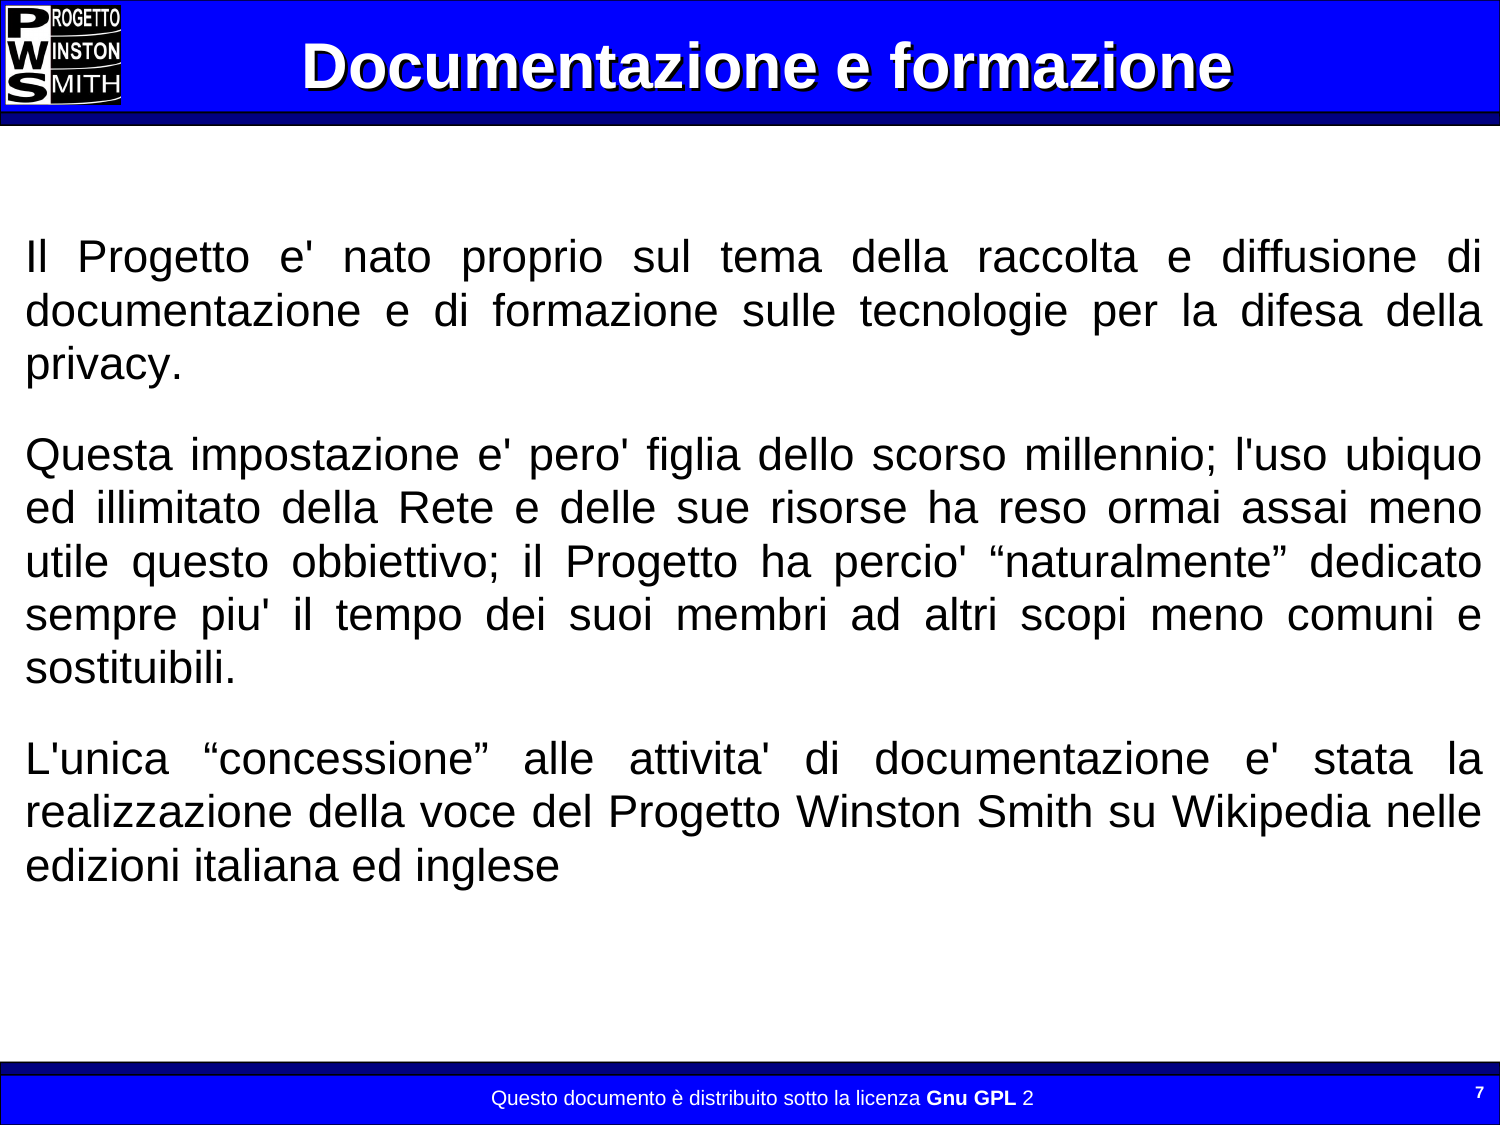

Documentazione e formazione
Il Progetto e' nato proprio sul tema della raccolta e diffusione di documentazione e di formazione sulle tecnologie per la difesa della privacy.
Questa impostazione e' pero' figlia dello scorso millennio; l'uso ubiquo ed illimitato della Rete e delle sue risorse ha reso ormai assai meno utile questo obbiettivo; il Progetto ha percio' “naturalmente” dedicato sempre piu' il tempo dei suoi membri ad altri scopi meno comuni e sostituibili.
L'unica “concessione” alle attivita' di documentazione e' stata la realizzazione della voce del Progetto Winston Smith su Wikipedia nelle edizioni italiana ed inglese